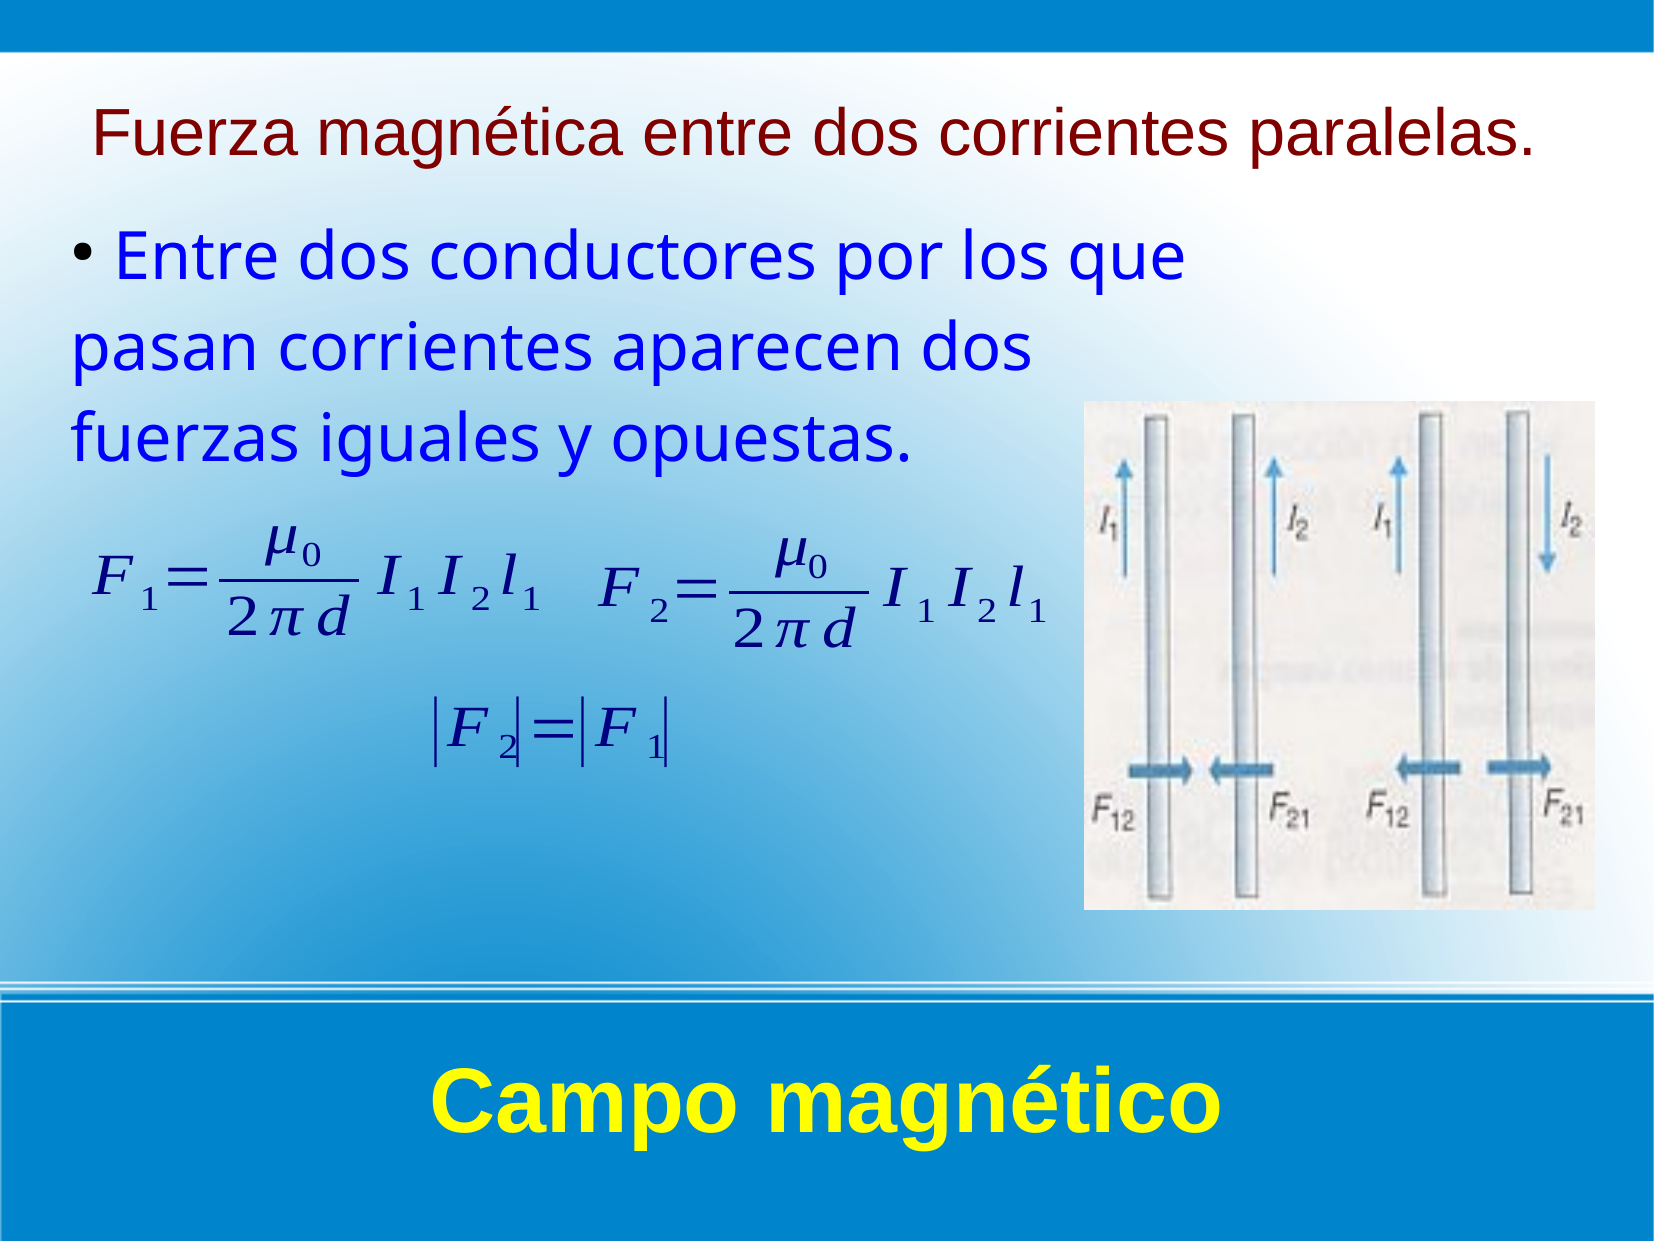

Fuerza magnética entre dos corrientes paralelas.
 Entre dos conductores por los que pasan corrientes aparecen dos fuerzas iguales y opuestas.
# Campo magnético